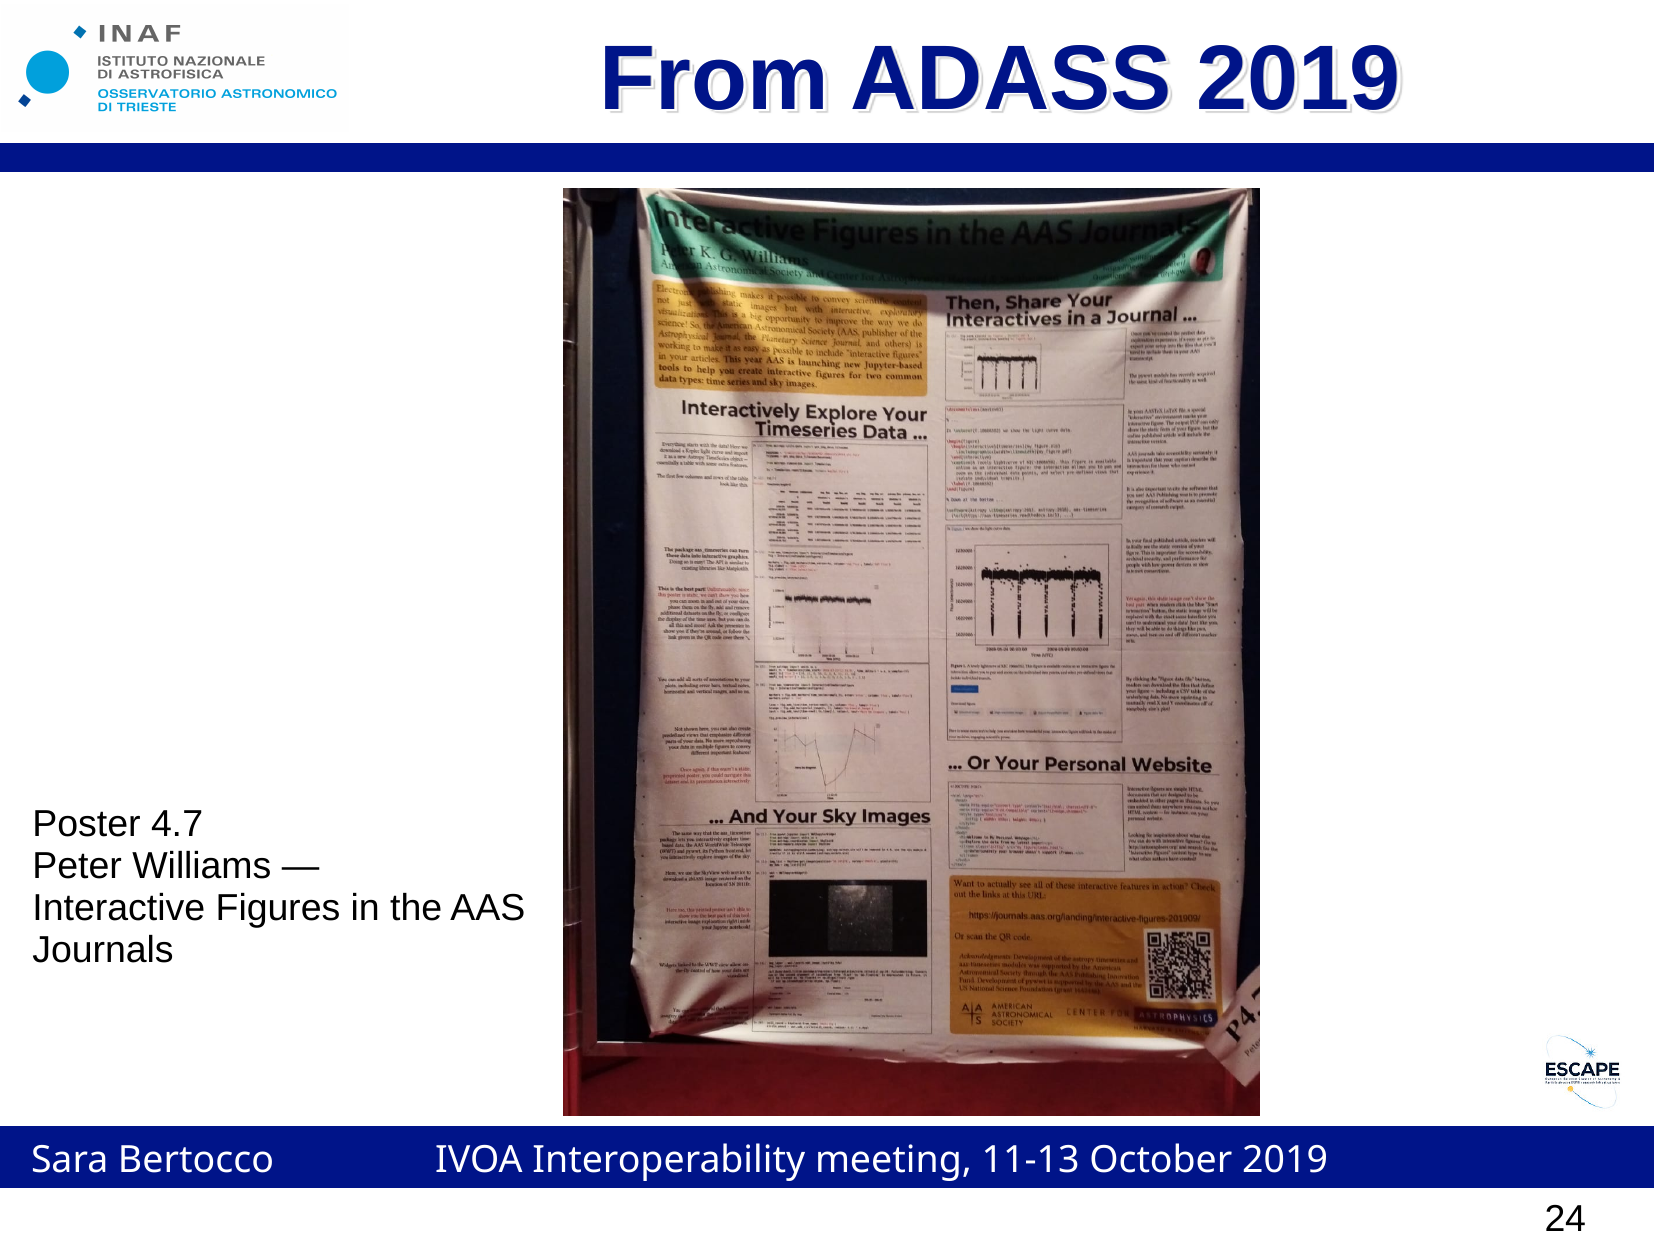

# From ADASS 2019
Poster 4.7
Peter Williams —
Interactive Figures in the AAS Journals
Sara Bertocco		 IVOA Interoperability meeting, 11-13 October 2019